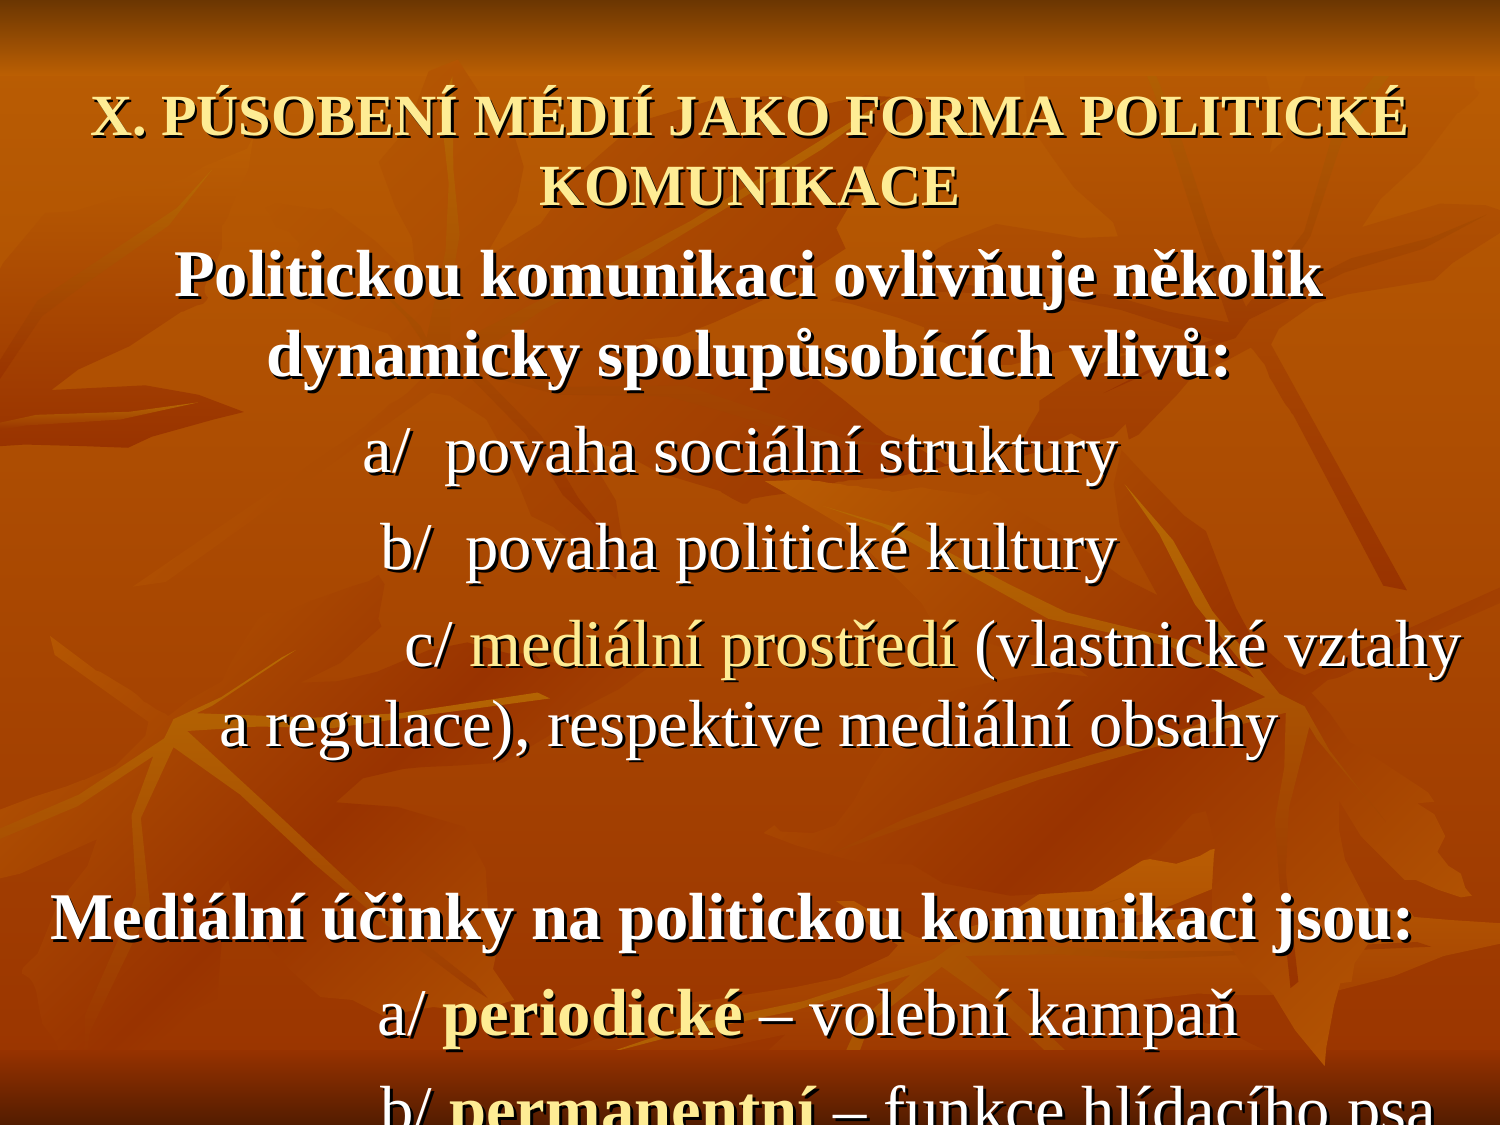

# X. PÚSOBENÍ MÉDIÍ JAKO FORMA POLITICKÉ KOMUNIKACE
Politickou komunikaci ovlivňuje několik dynamicky spolupůsobících vlivů:
a/ povaha sociální struktury
b/ povaha politické kultury
 c/ mediální prostředí (vlastnické vztahy a regulace), respektive mediální obsahy
Mediální účinky na politickou komunikaci jsou:
 a/ periodické – volební kampaň
 b/ permanentní – funkce hlídacího psa